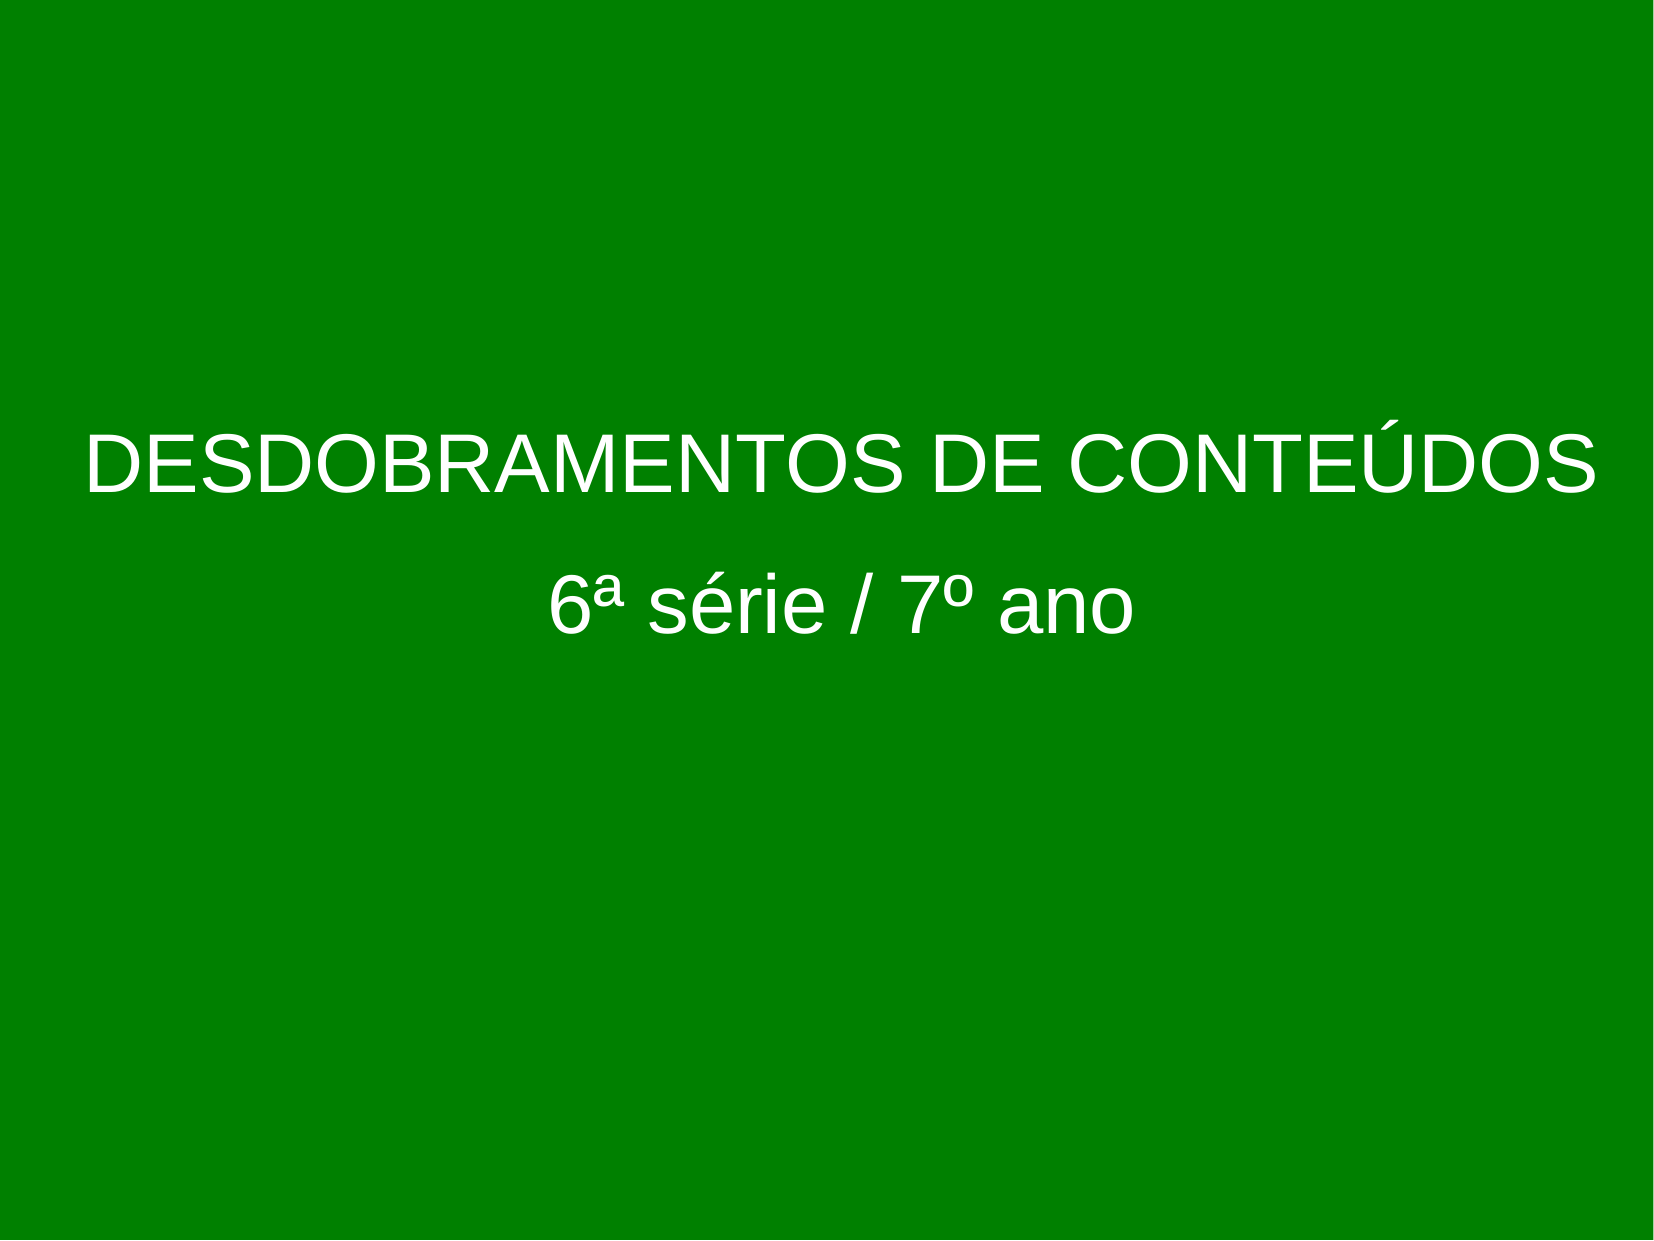

DESDOBRAMENTOS DE CONTEÚDOS
6ª série / 7º ano